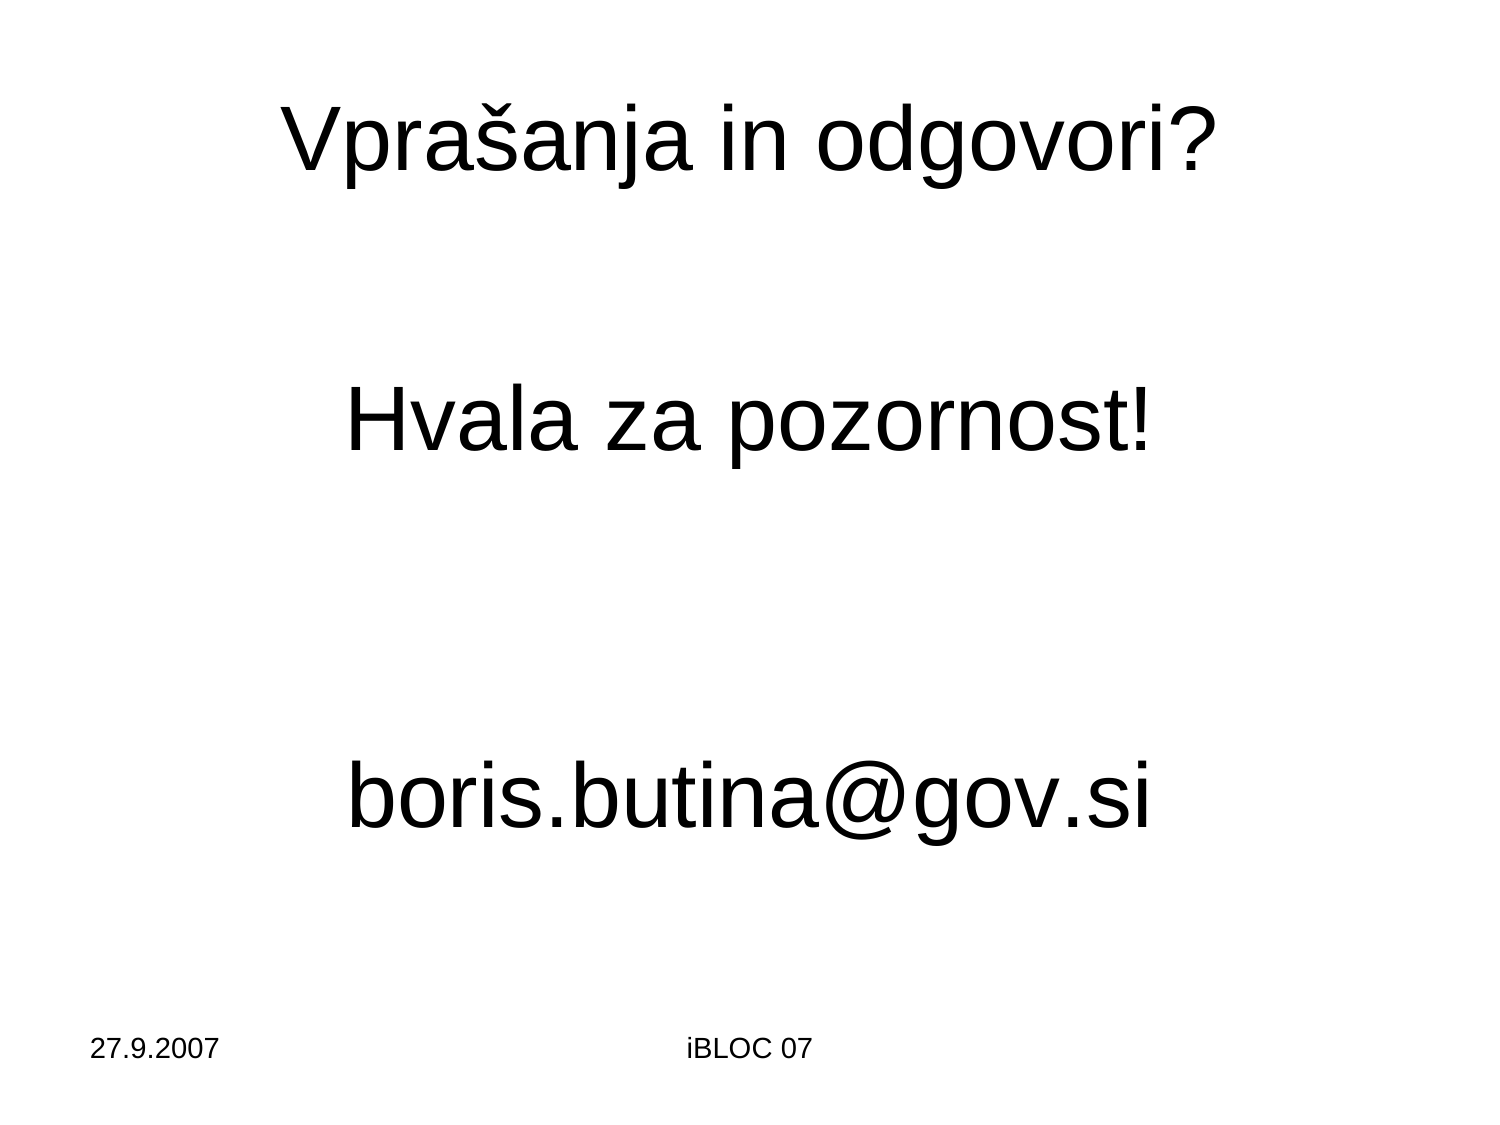

# Vprašanja in odgovori?
Hvala za pozornost!
boris.butina@gov.si